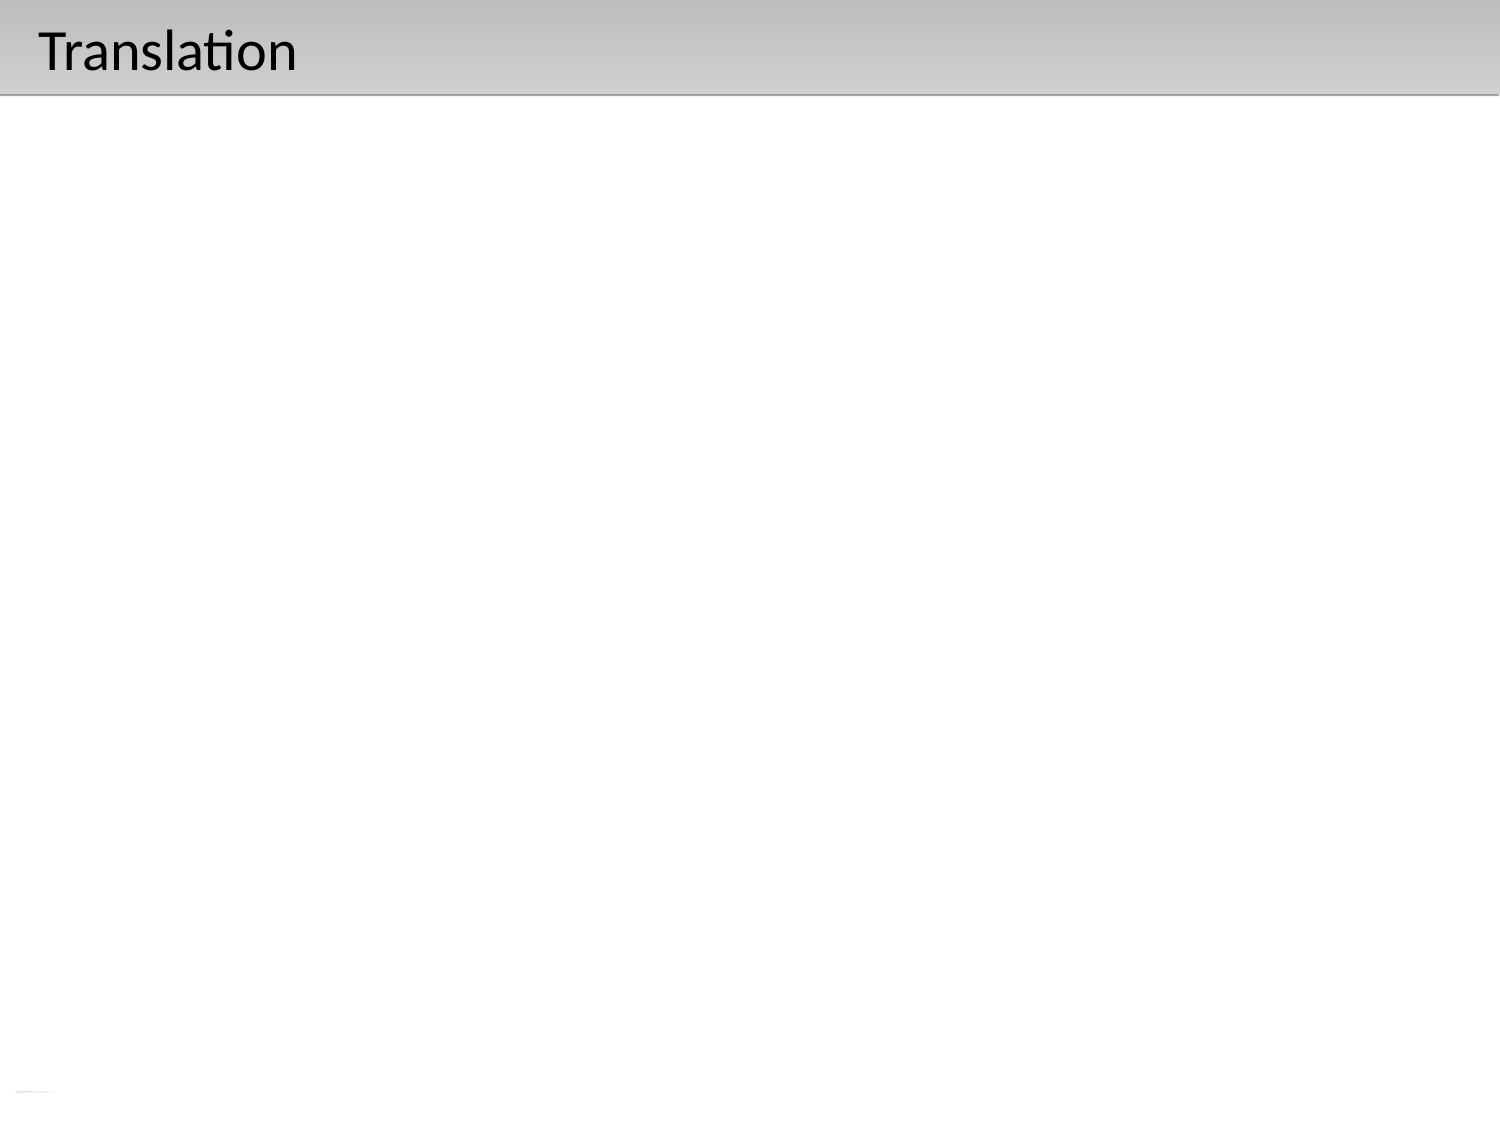

# Translation
Although most studies have been limited to protein expression at high levels because of low sensitivity, it is important to study the repressed condition for two reasons.
many important regulatory proteins, such as transcription factors, have low protein copy numbers
 the analysis of the stochastic time trajectories at a low expression level allows us to obtain quantitative information about the size and shape of translational bursts and the cell cycle dependence of the bursts
What do the translational burst size and shape tell us?